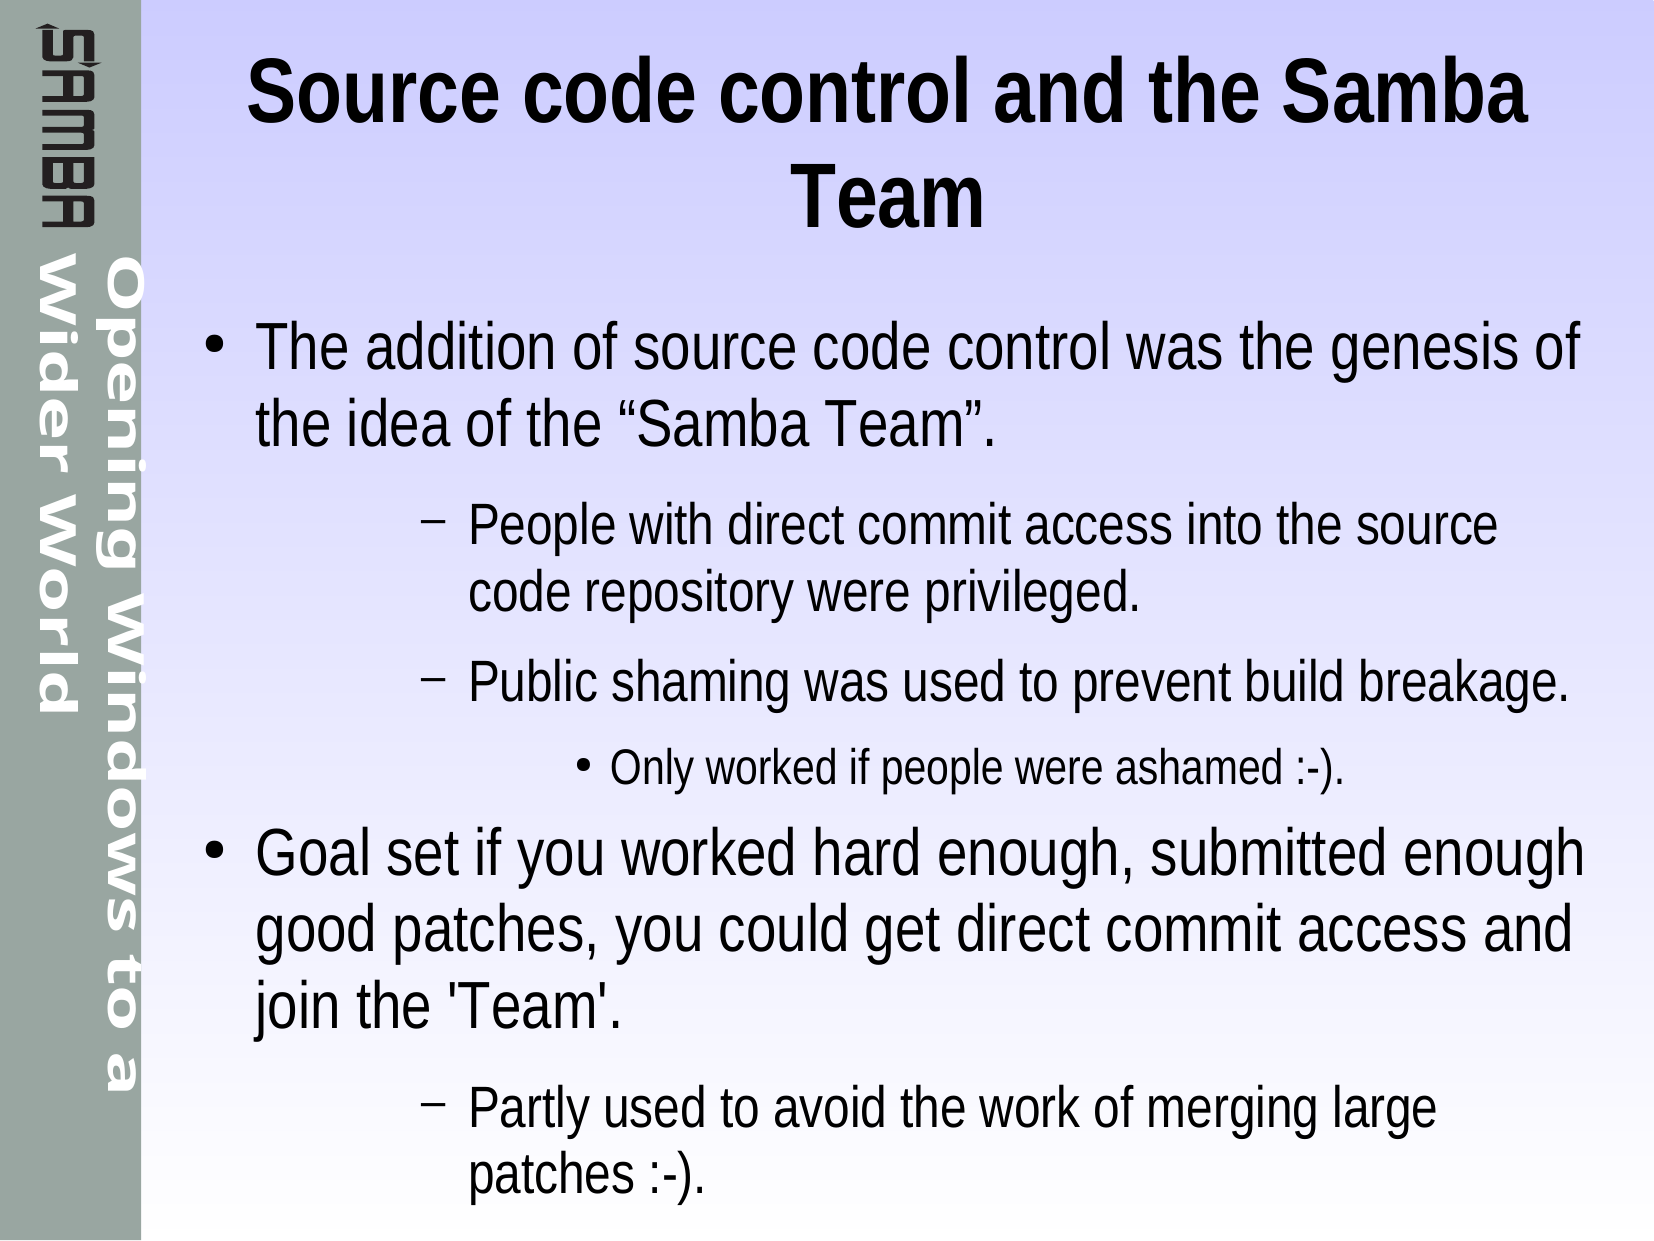

# Source code control and the Samba Team
The addition of source code control was the genesis of the idea of the “Samba Team”.
People with direct commit access into the source code repository were privileged.
Public shaming was used to prevent build breakage.
Only worked if people were ashamed :-).
Goal set if you worked hard enough, submitted enough good patches, you could get direct commit access and join the 'Team'.
Partly used to avoid the work of merging large patches :-).